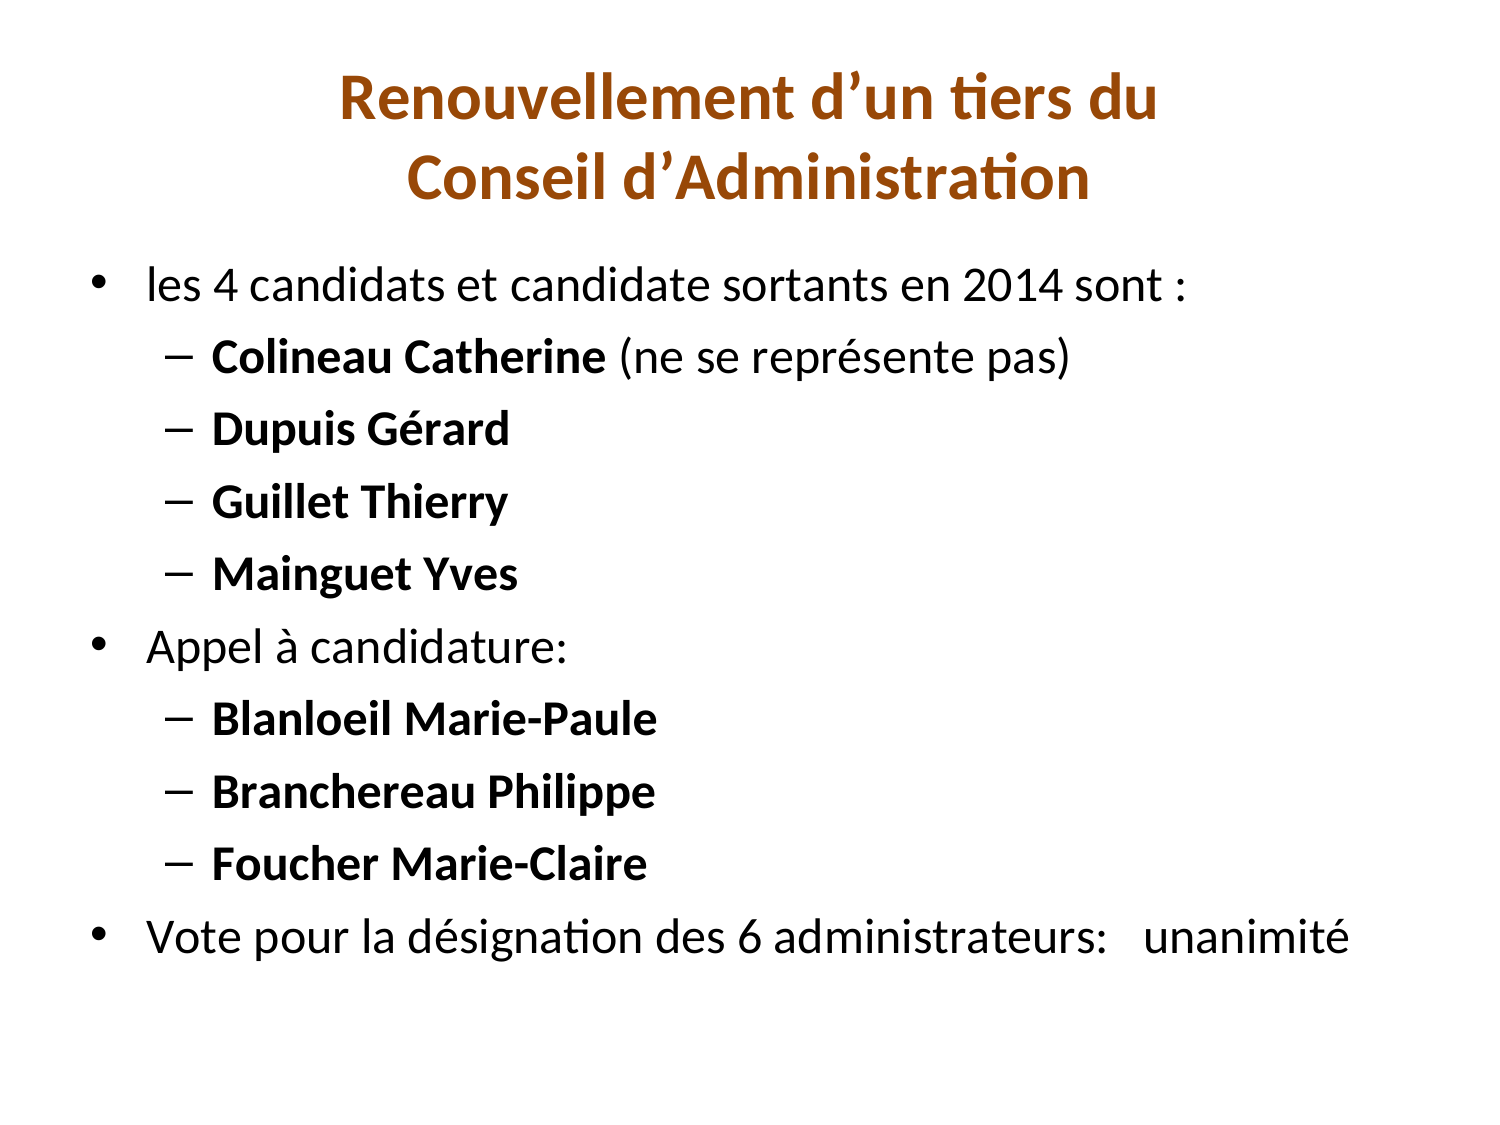

# Renouvellement d’un tiers du Conseil d’Administration
les 4 candidats et candidate sortants en 2014 sont :
Colineau Catherine (ne se représente pas)
Dupuis Gérard
Guillet Thierry
Mainguet Yves
Appel à candidature:
Blanloeil Marie-Paule
Branchereau Philippe
Foucher Marie-Claire
Vote pour la désignation des 6 administrateurs: unanimité